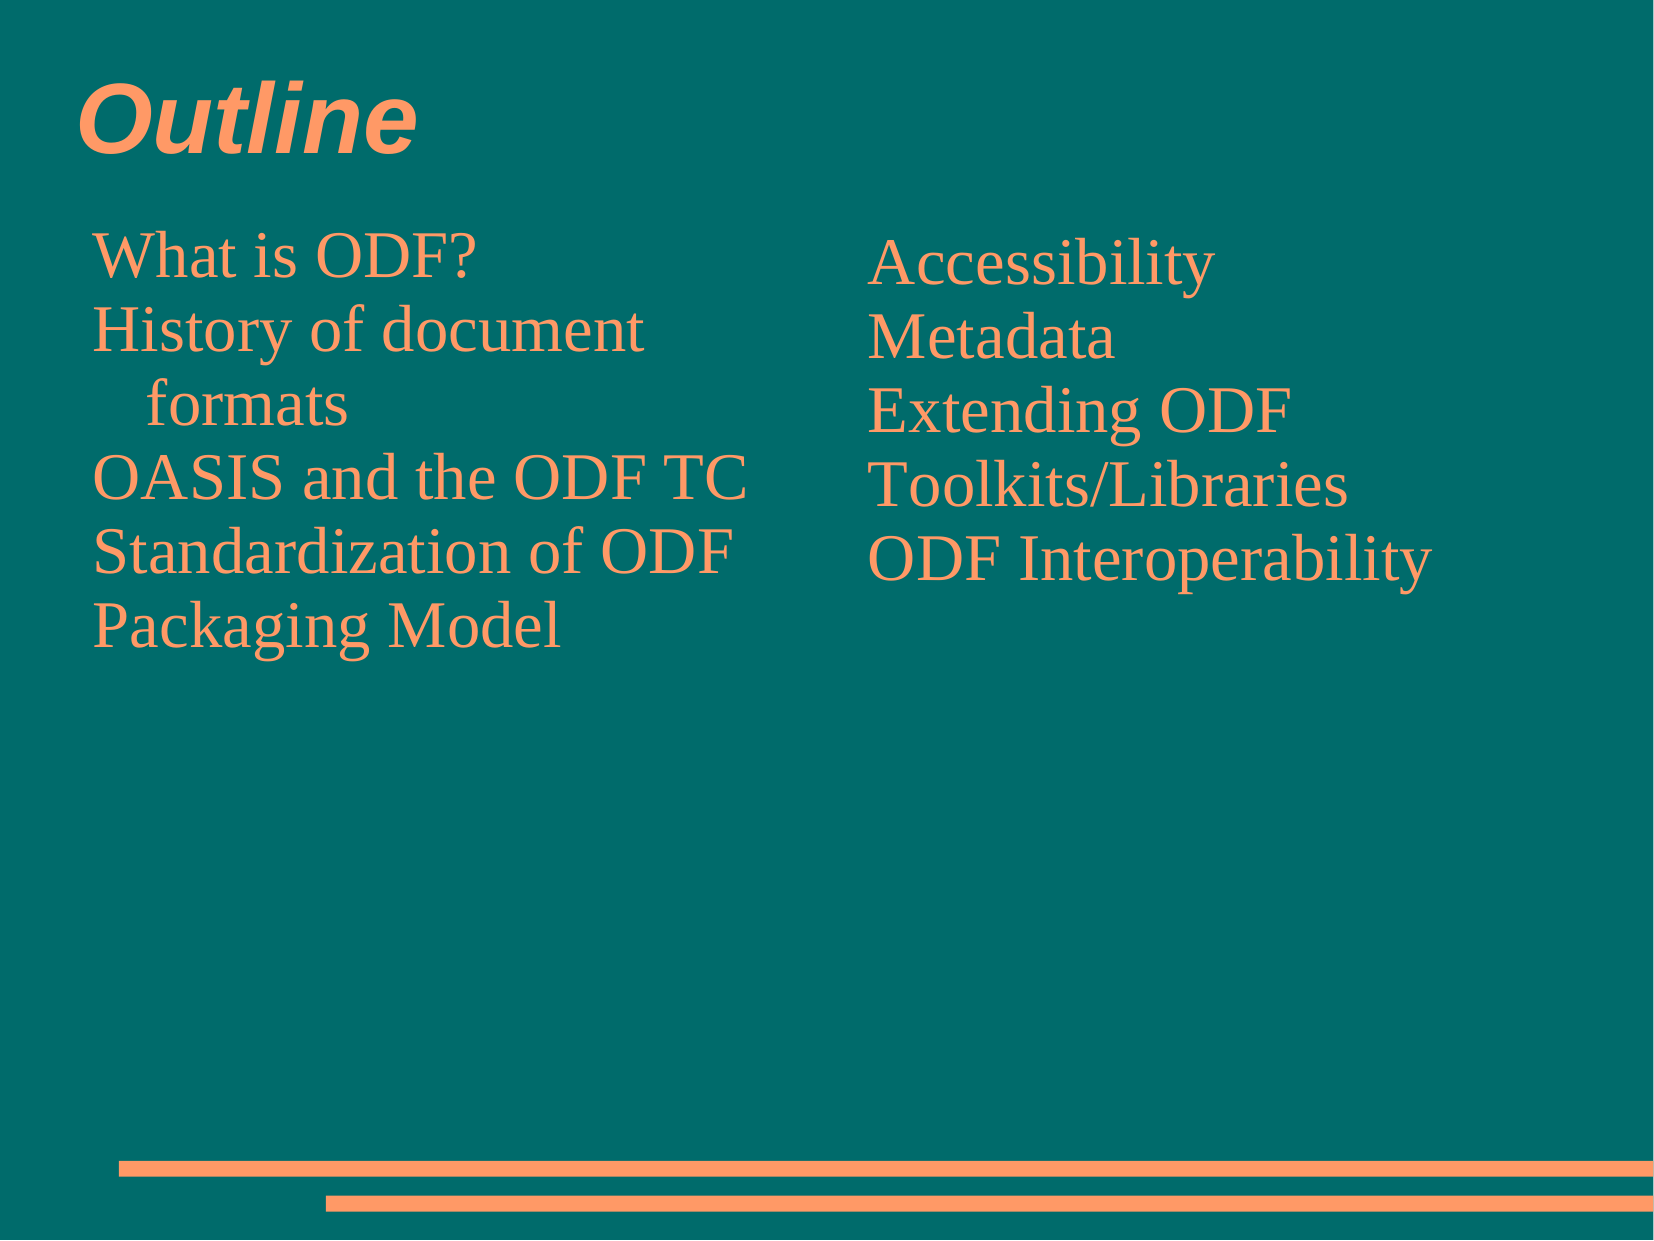

# Outline
What is ODF?
History of document formats
OASIS and the ODF TC
Standardization of ODF
Packaging Model
Accessibility
Metadata
Extending ODF
Toolkits/Libraries
ODF Interoperability